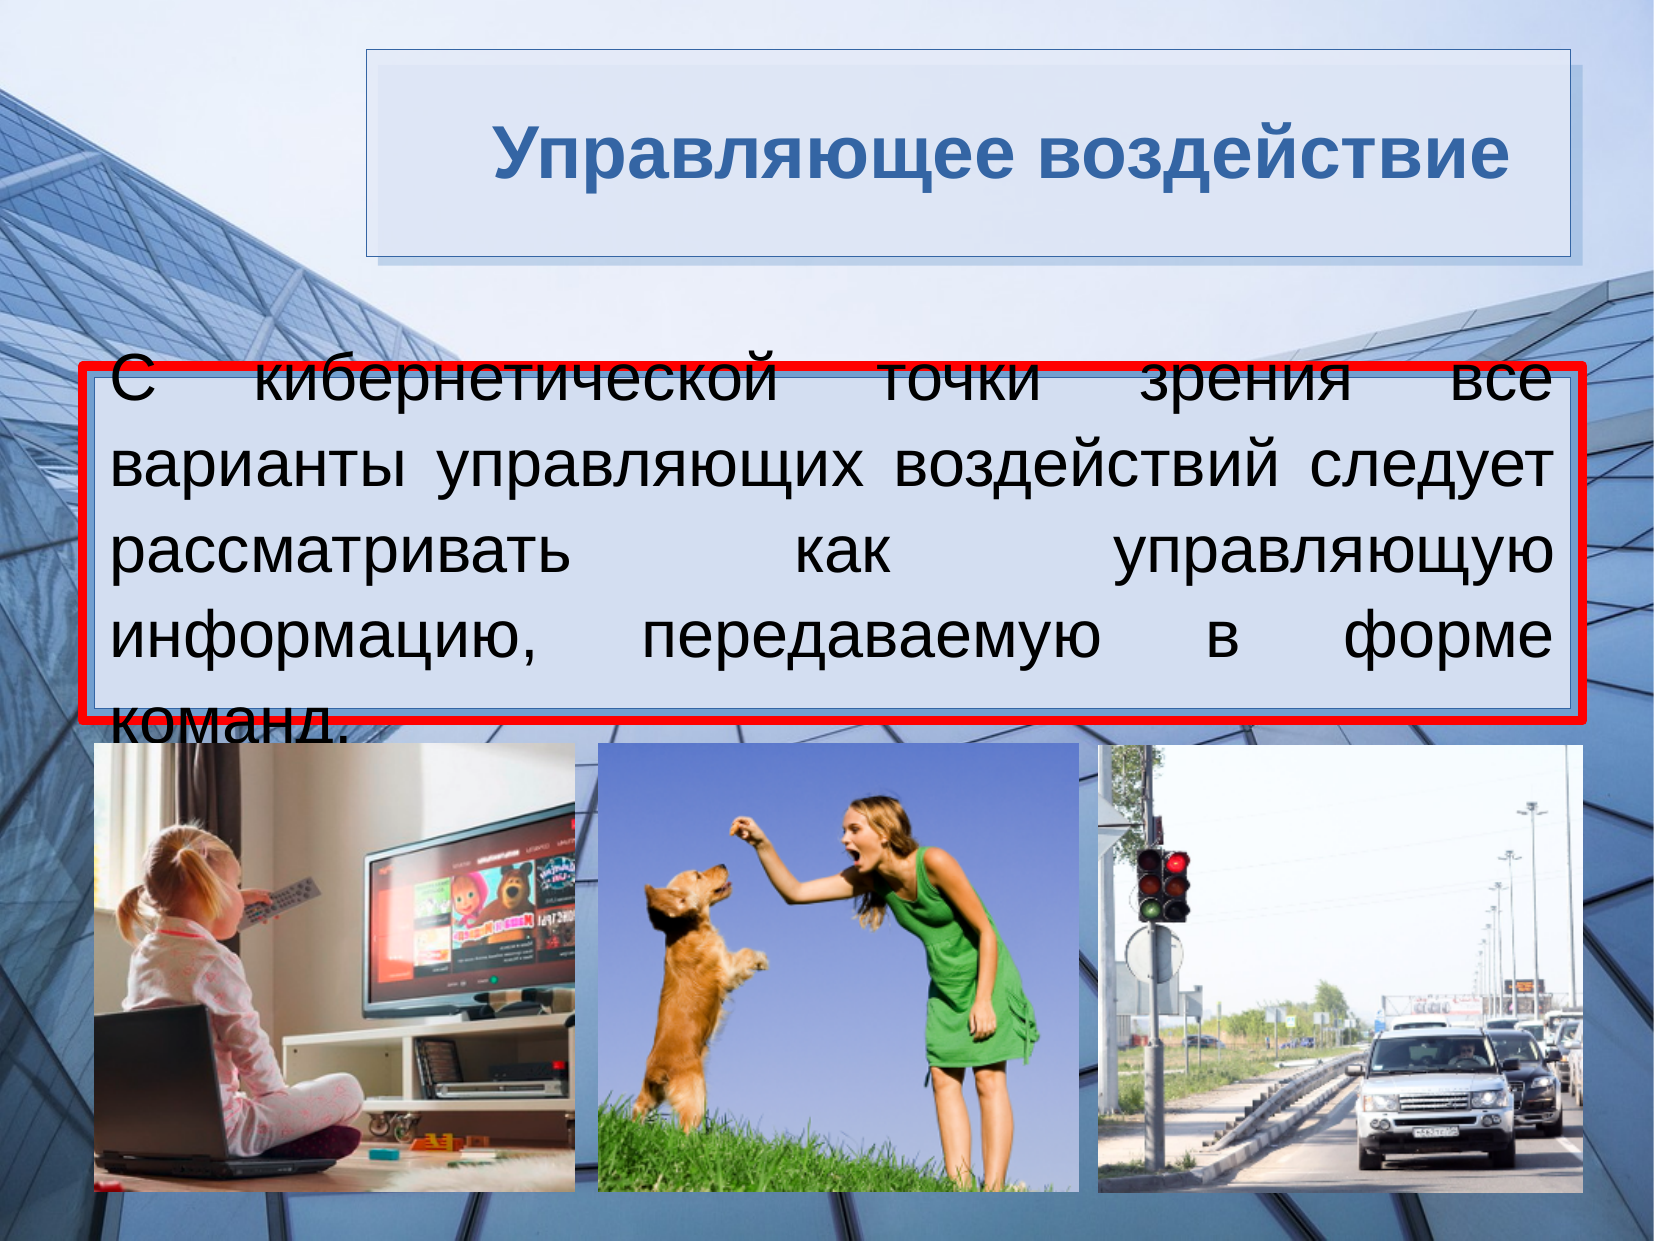

# Управляющее воздействие
С кибернетической точки зрения все варианты управляющих воздействий следует рассматривать как управляющую информацию, передаваемую в форме команд.